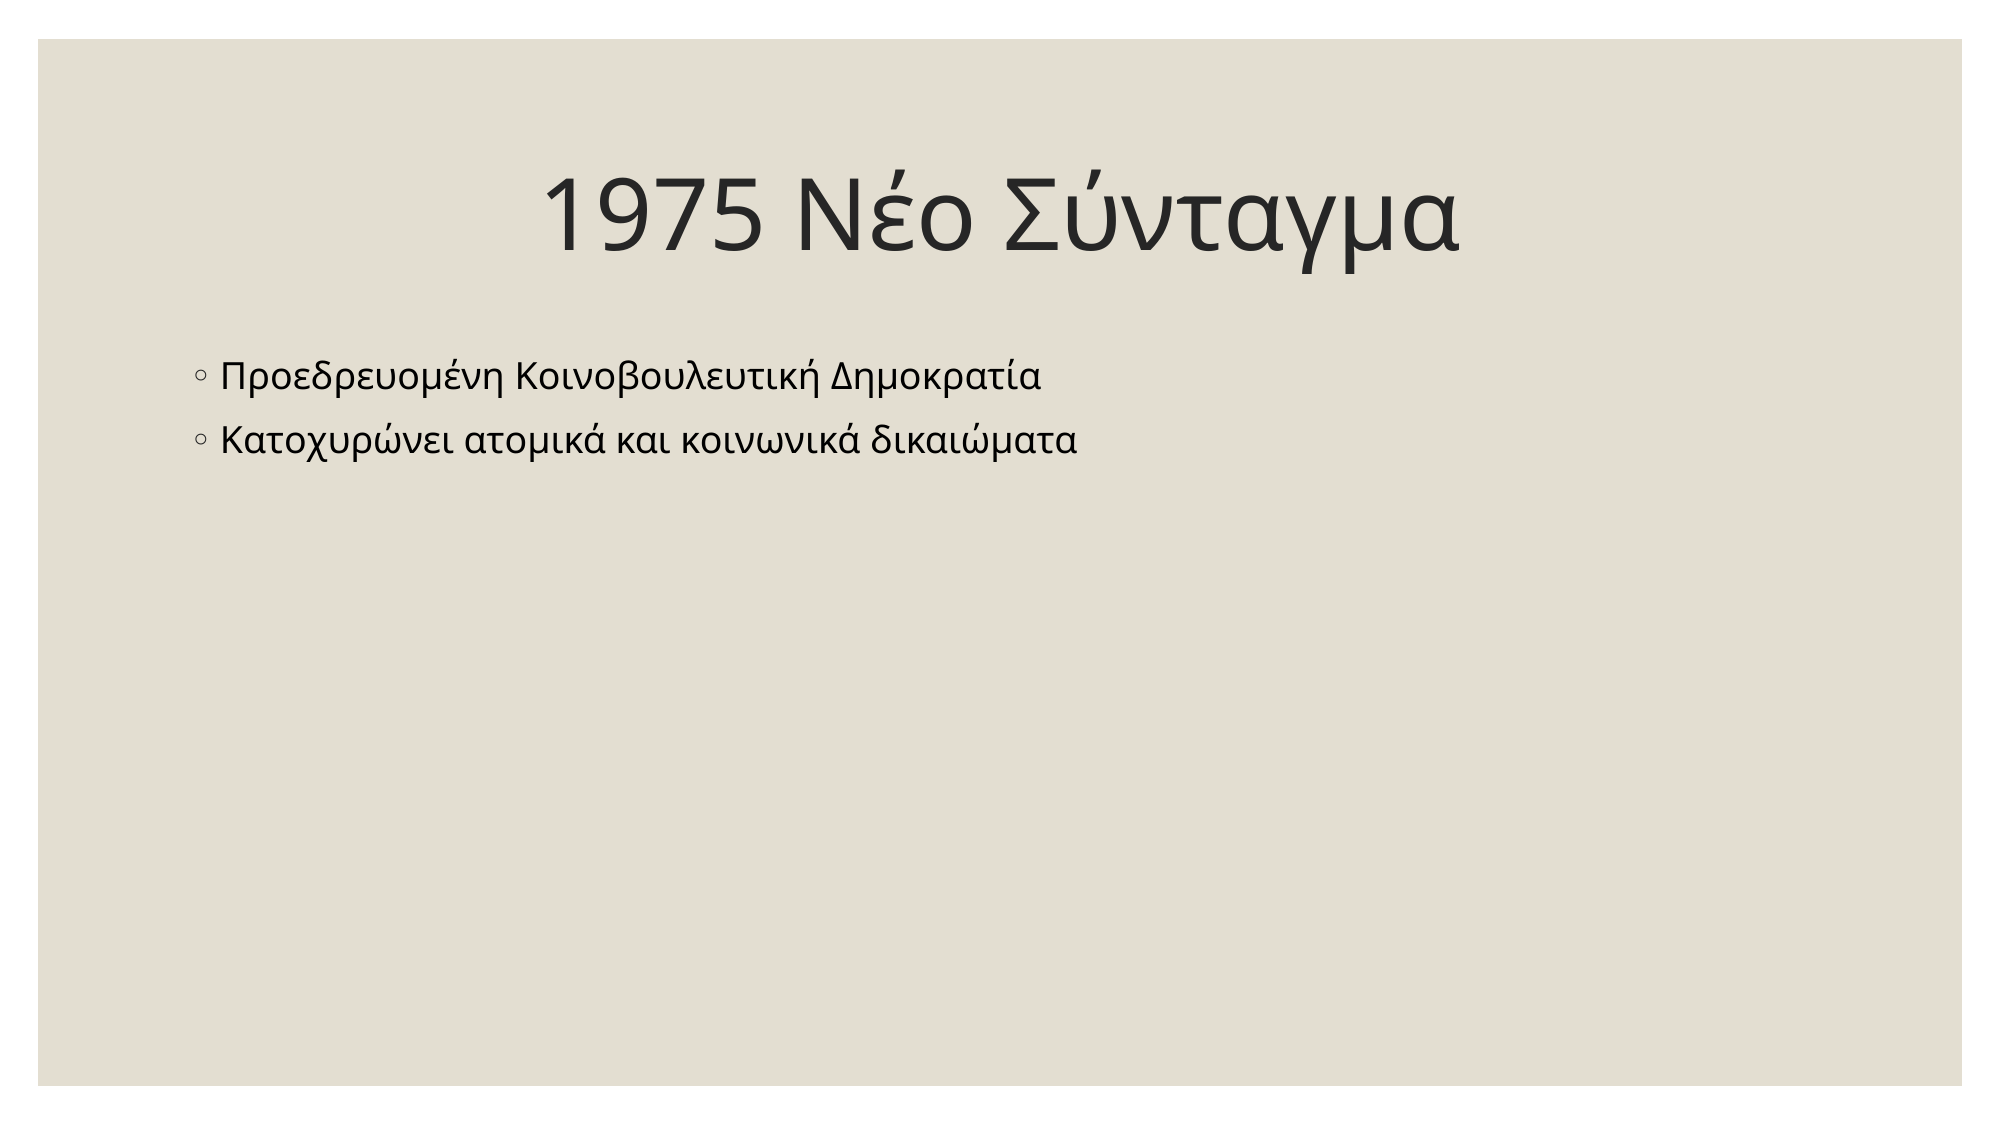

# 1975 Νέο Σύνταγμα
Προεδρευομένη Κοινοβουλευτική Δημοκρατία
Κατοχυρώνει ατομικά και κοινωνικά δικαιώματα